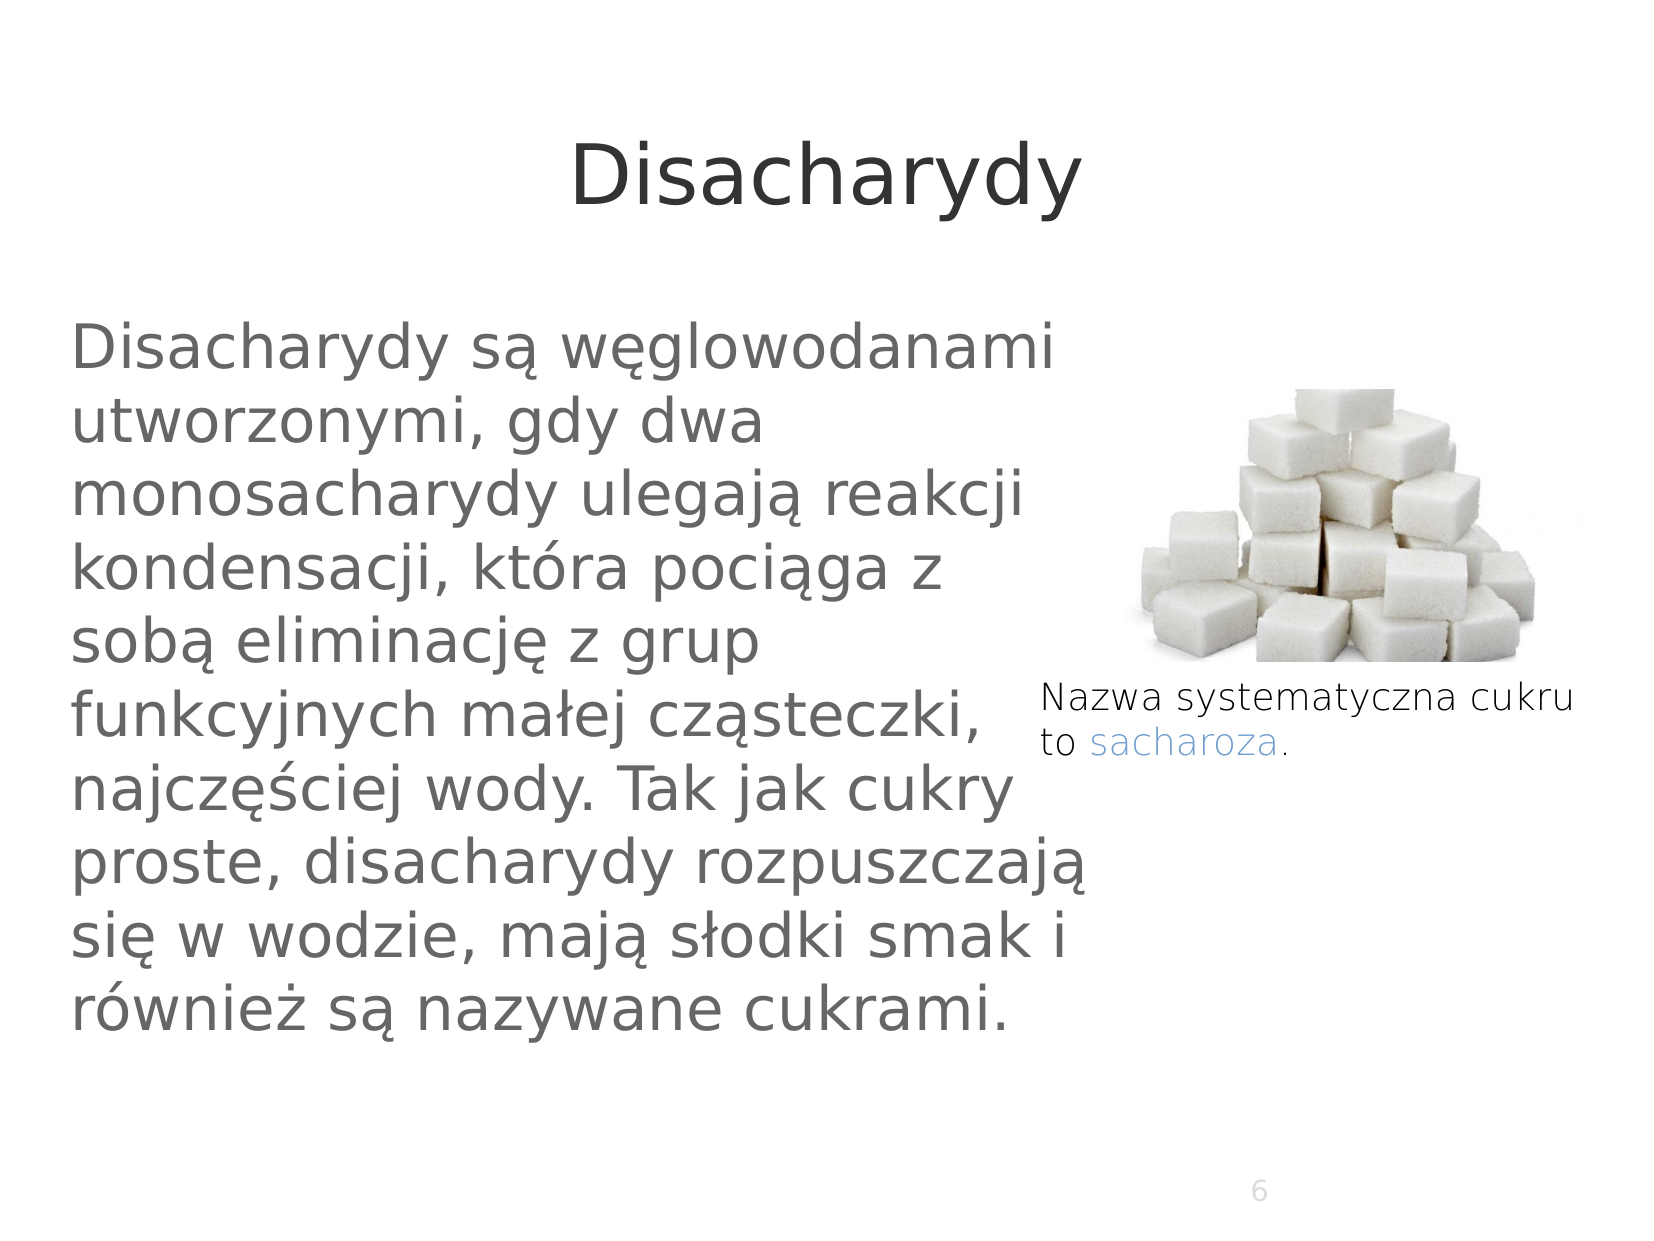

# Disacharydy
Disacharydy są węglowodanami utworzonymi, gdy dwa monosacharydy ulegają reakcji kondensacji, która pociąga z sobą eliminację z grup funkcyjnych małej cząsteczki, najczęściej wody. Tak jak cukry proste, disacharydy rozpuszczają się w wodzie, mają słodki smak i również są nazywane cukrami.
Nazwa systematyczna cukru to sacharoza.